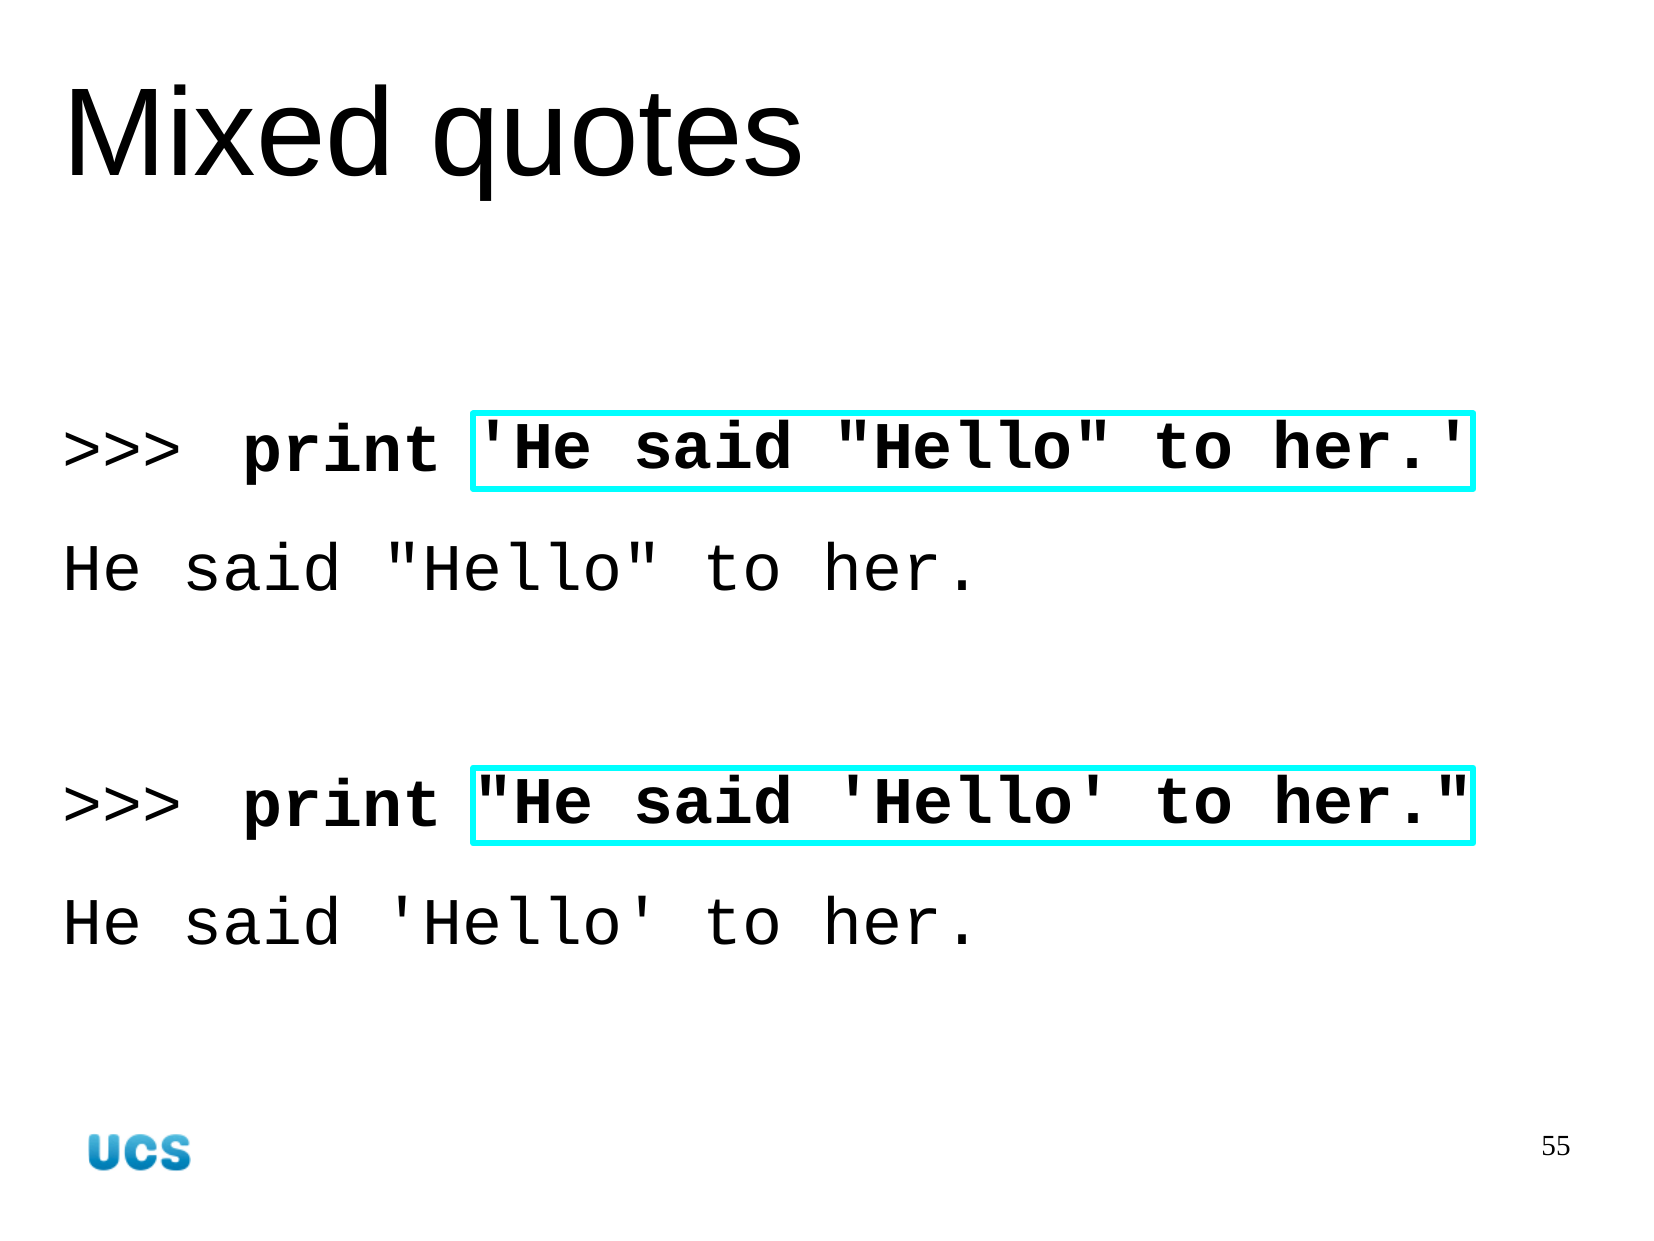

Mixed quotes
print
'He said "Hello" to her.'
>>>
He said "Hello" to her.
print
"He said 'Hello' to her."
>>>
He said 'Hello' to her.
55